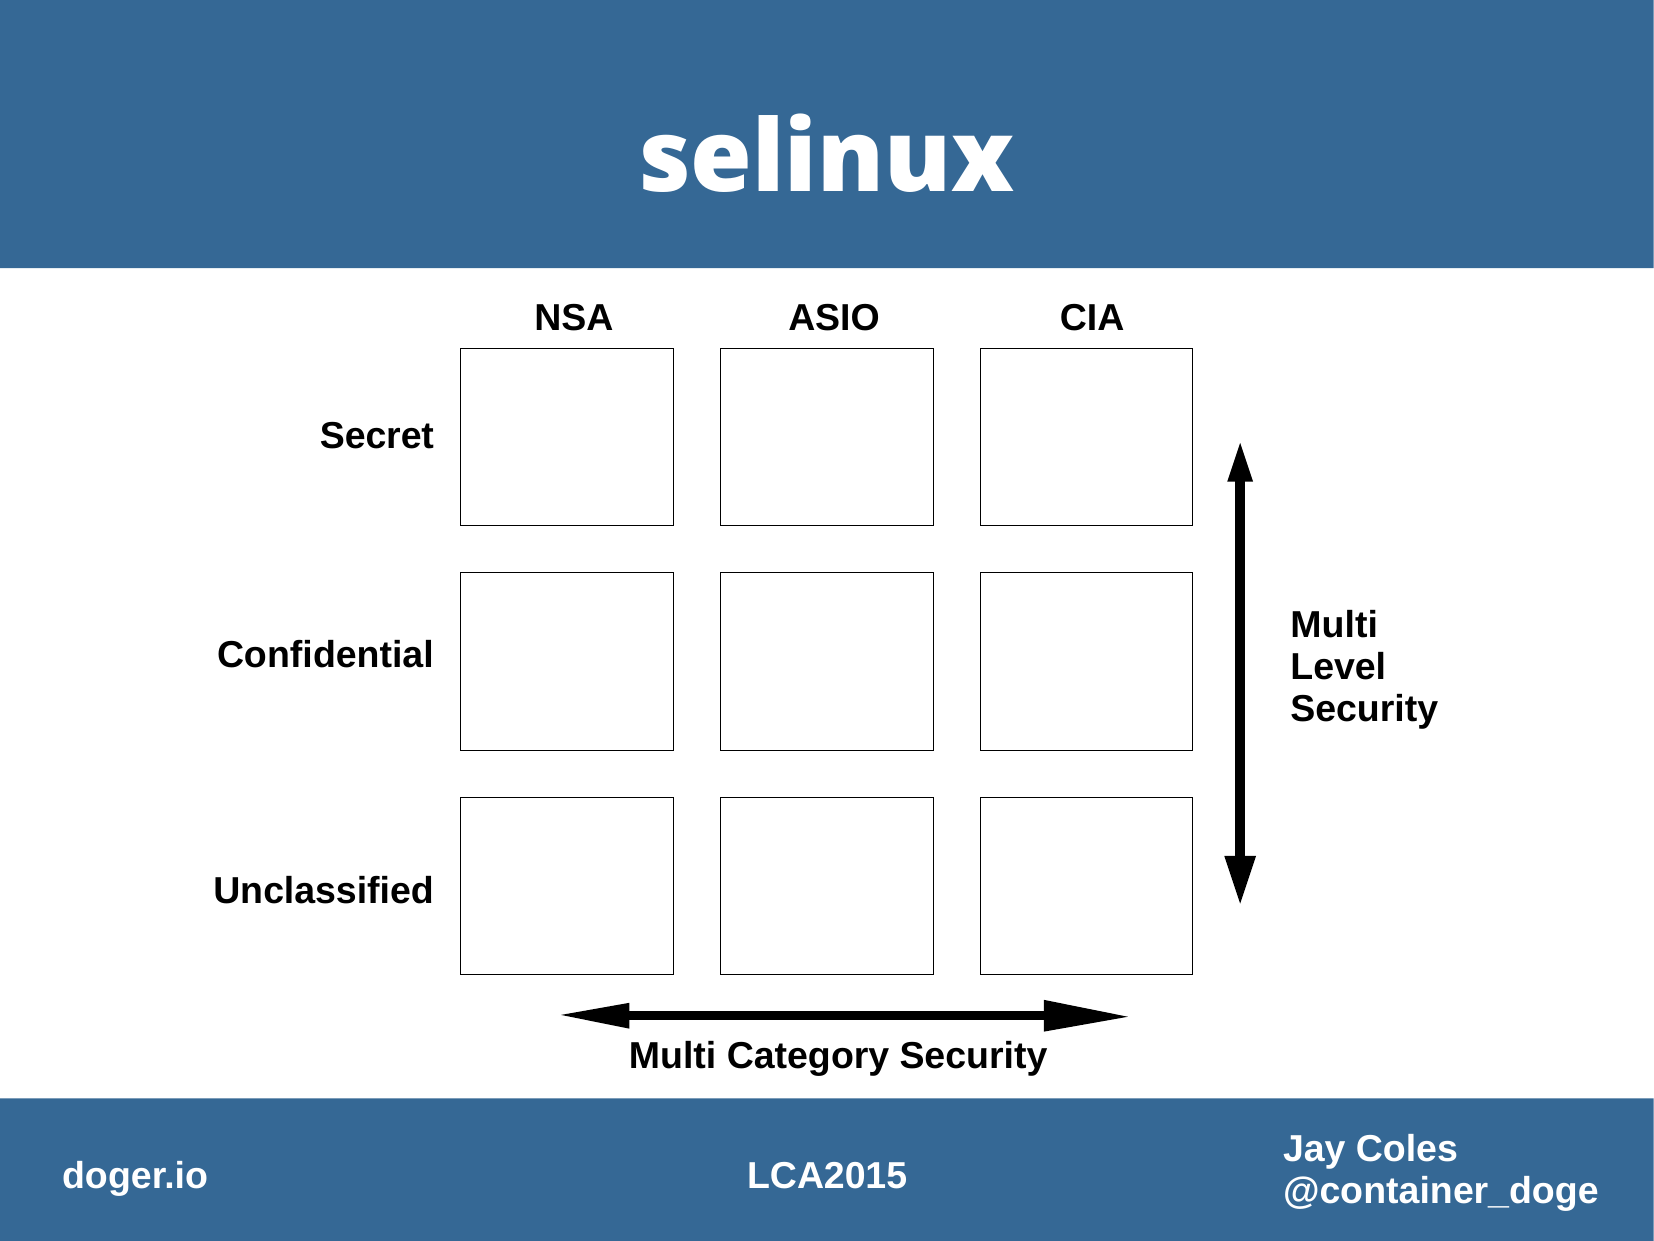

# selinux
NSA
ASIO
CIA
Secret
Multi
Level
Security
Confidential
Unclassified
Multi Category Security